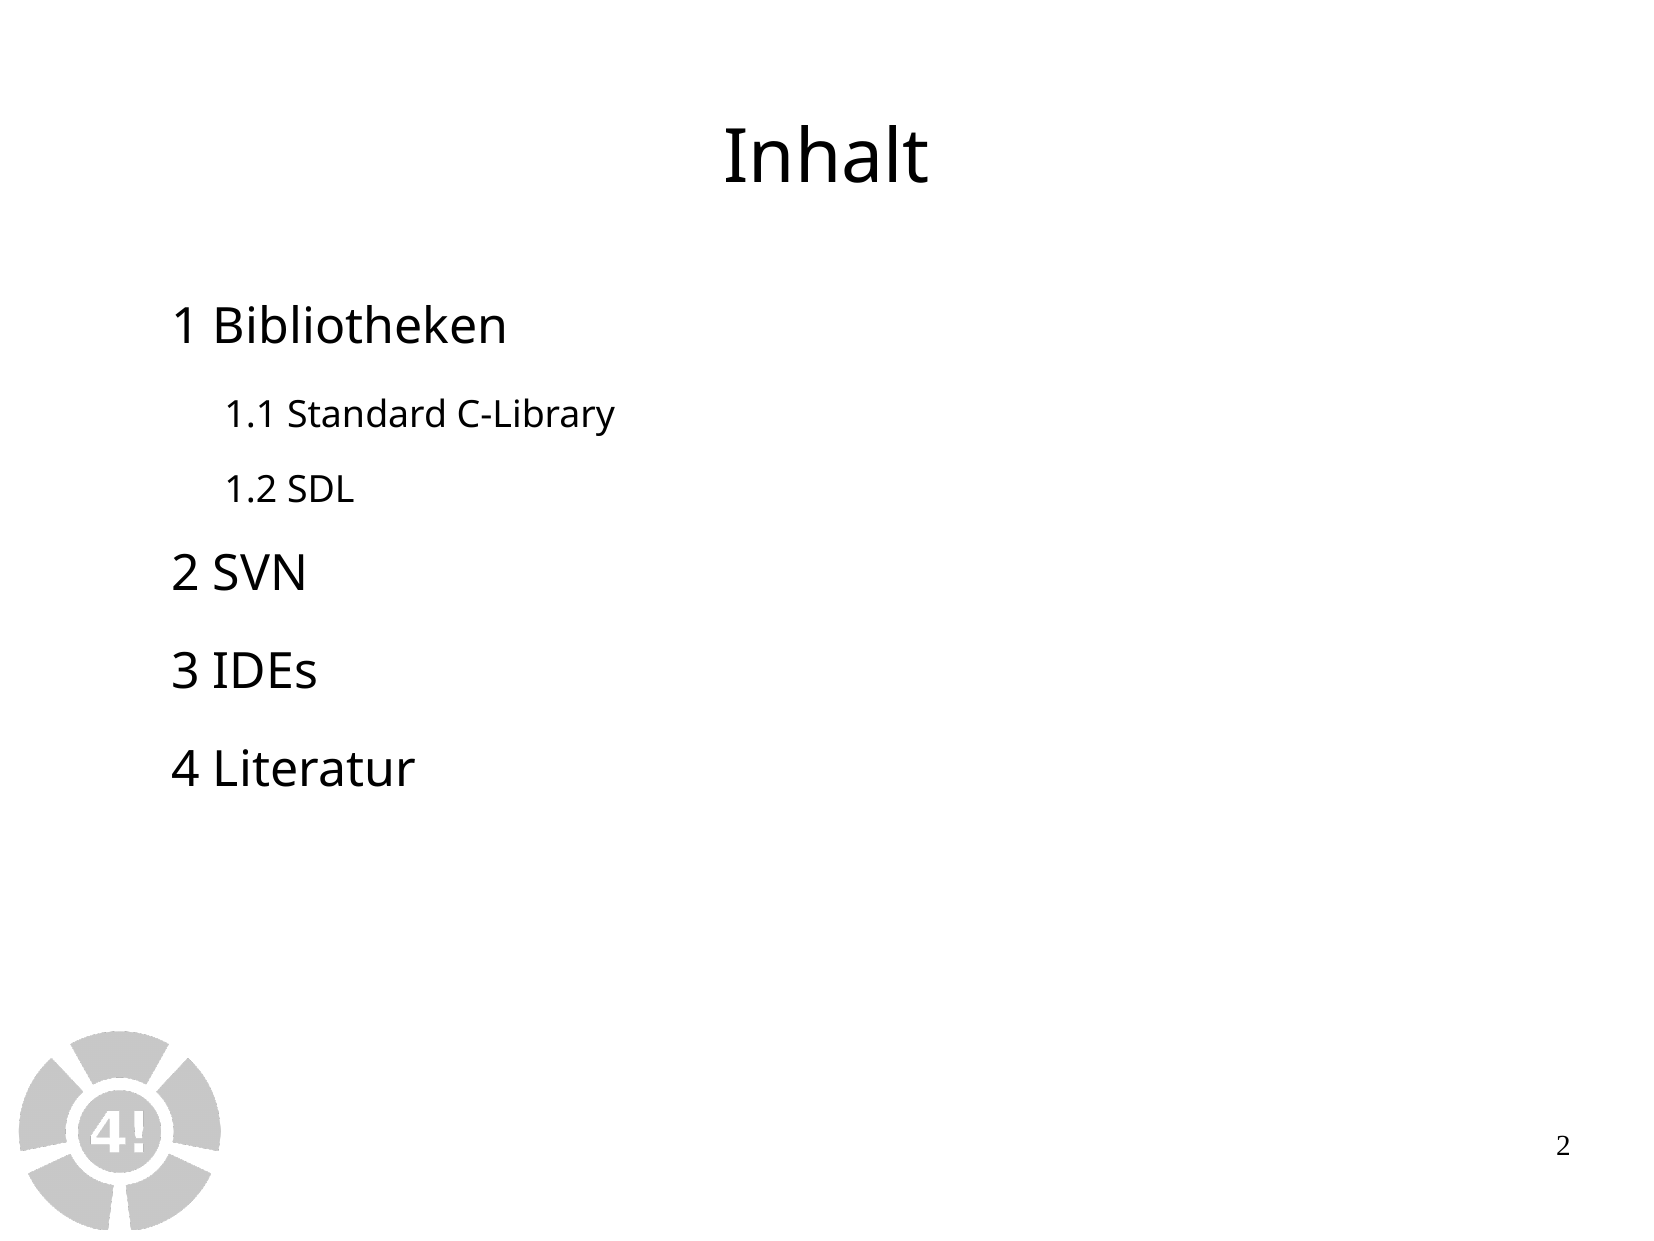

# Inhalt
1 Bibliotheken
1.1 Standard C-Library
1.2 SDL
2 SVN
3 IDEs
4 Literatur
2